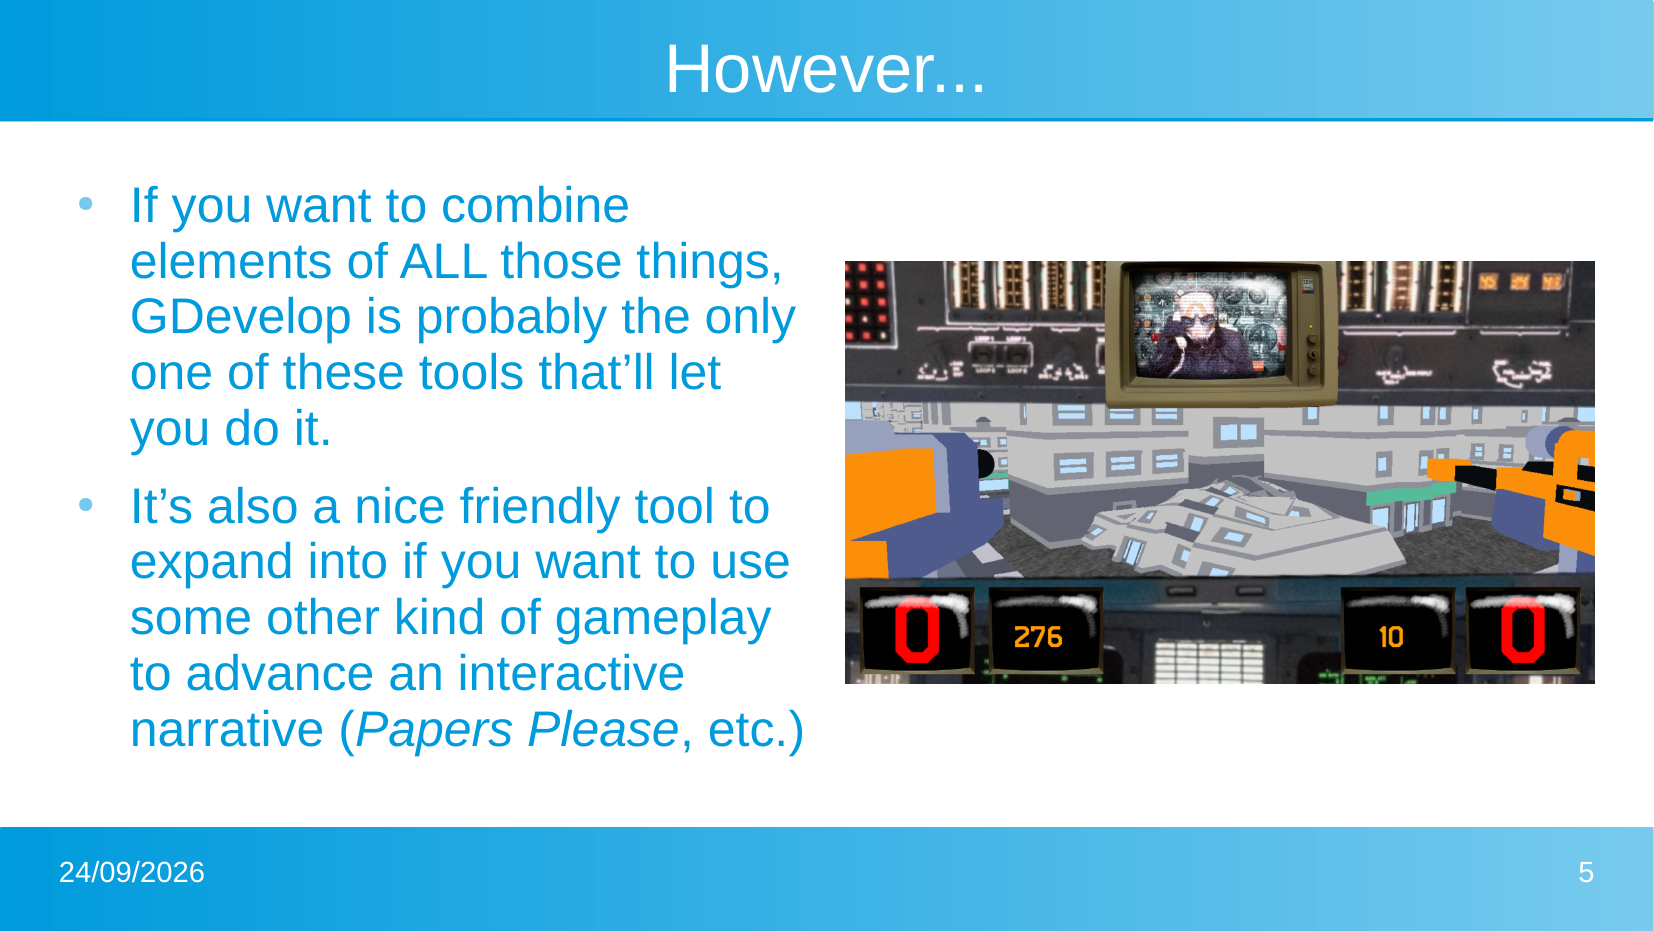

# However...
If you want to combine elements of ALL those things, GDevelop is probably the only one of these tools that’ll let you do it.
It’s also a nice friendly tool to expand into if you want to use some other kind of gameplay to advance an interactive narrative (Papers Please, etc.)
5